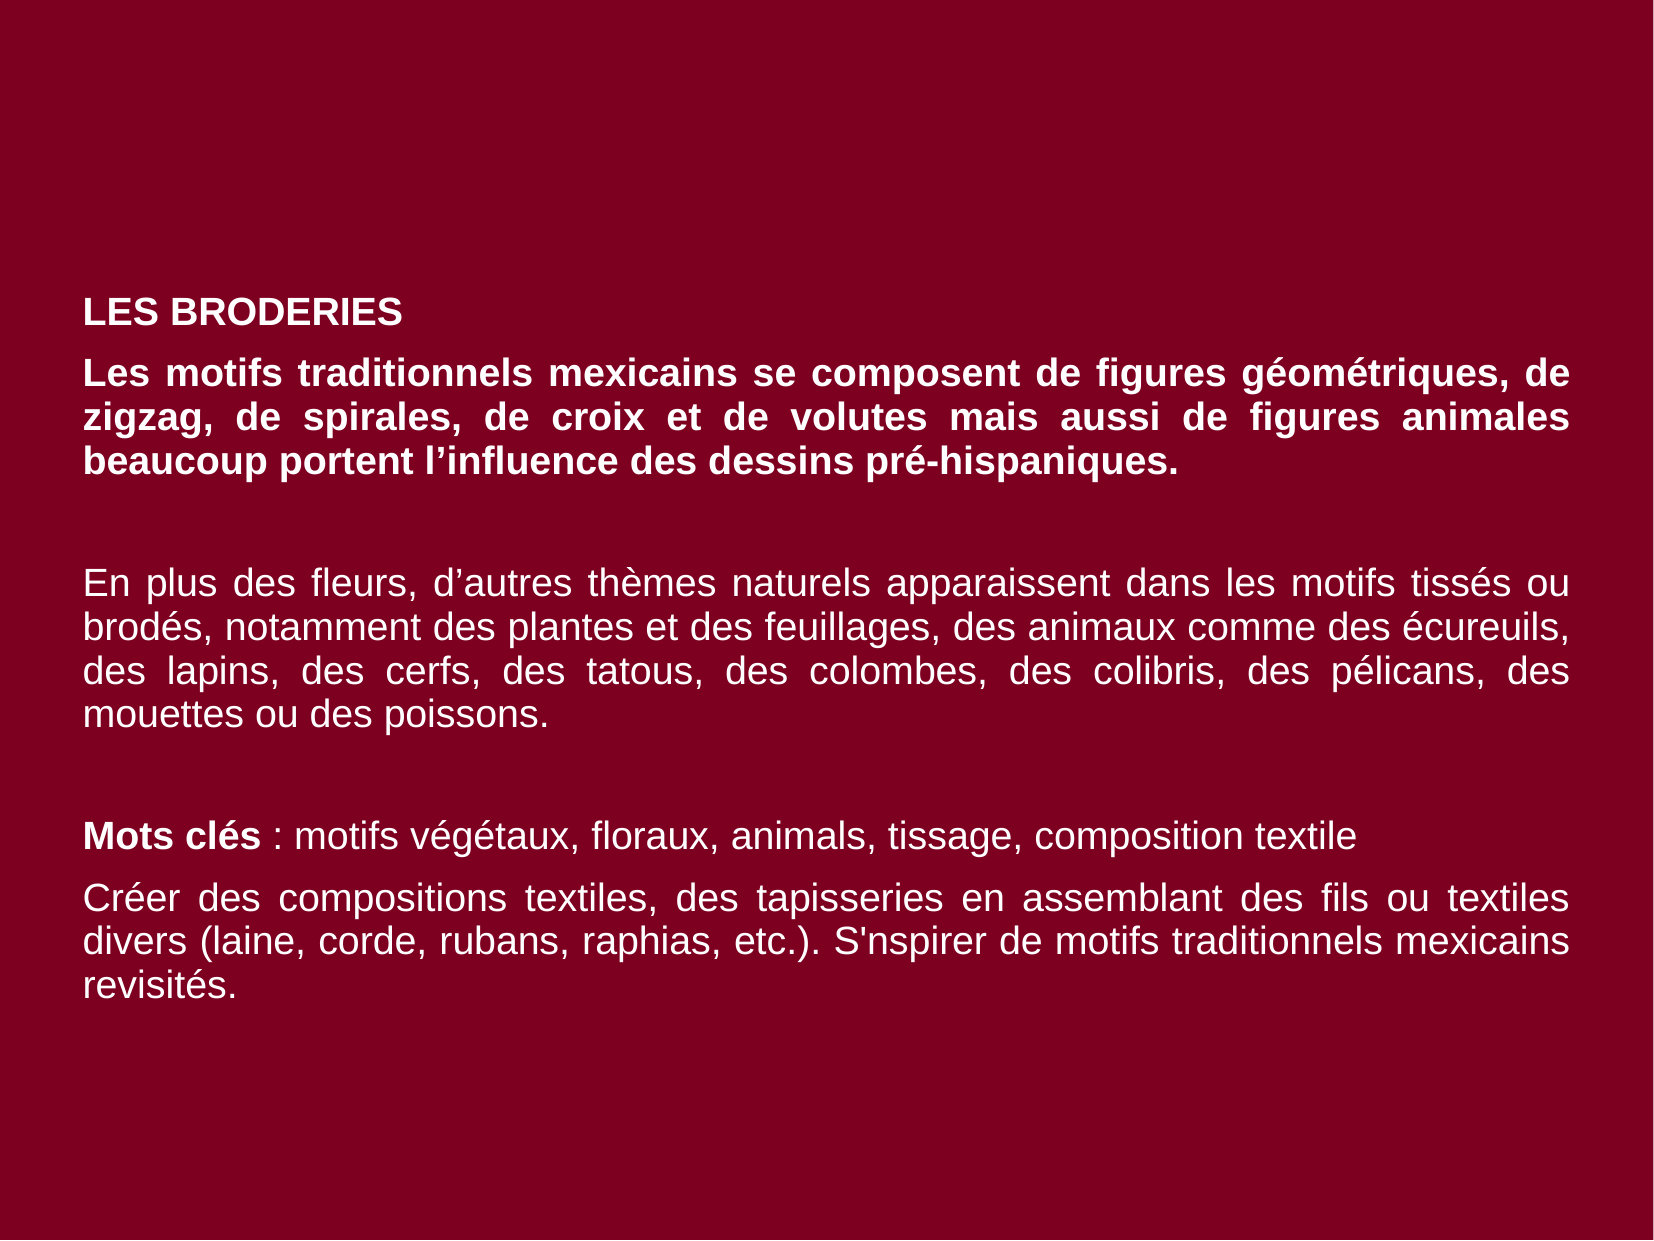

# LES BRODERIES
Les motifs traditionnels mexicains se composent de figures géométriques, de zigzag, de spirales, de croix et de volutes mais aussi de figures animales beaucoup portent l’influence des dessins pré-hispaniques.
En plus des fleurs, d’autres thèmes naturels apparaissent dans les motifs tissés ou brodés, notamment des plantes et des feuillages, des animaux comme des écureuils, des lapins, des cerfs, des tatous, des colombes, des colibris, des pélicans, des mouettes ou des poissons.
Mots clés : motifs végétaux, floraux, animals, tissage, composition textile
Créer des compositions textiles, des tapisseries en assemblant des fils ou textiles divers (laine, corde, rubans, raphias, etc.). S'nspirer de motifs traditionnels mexicains revisités.